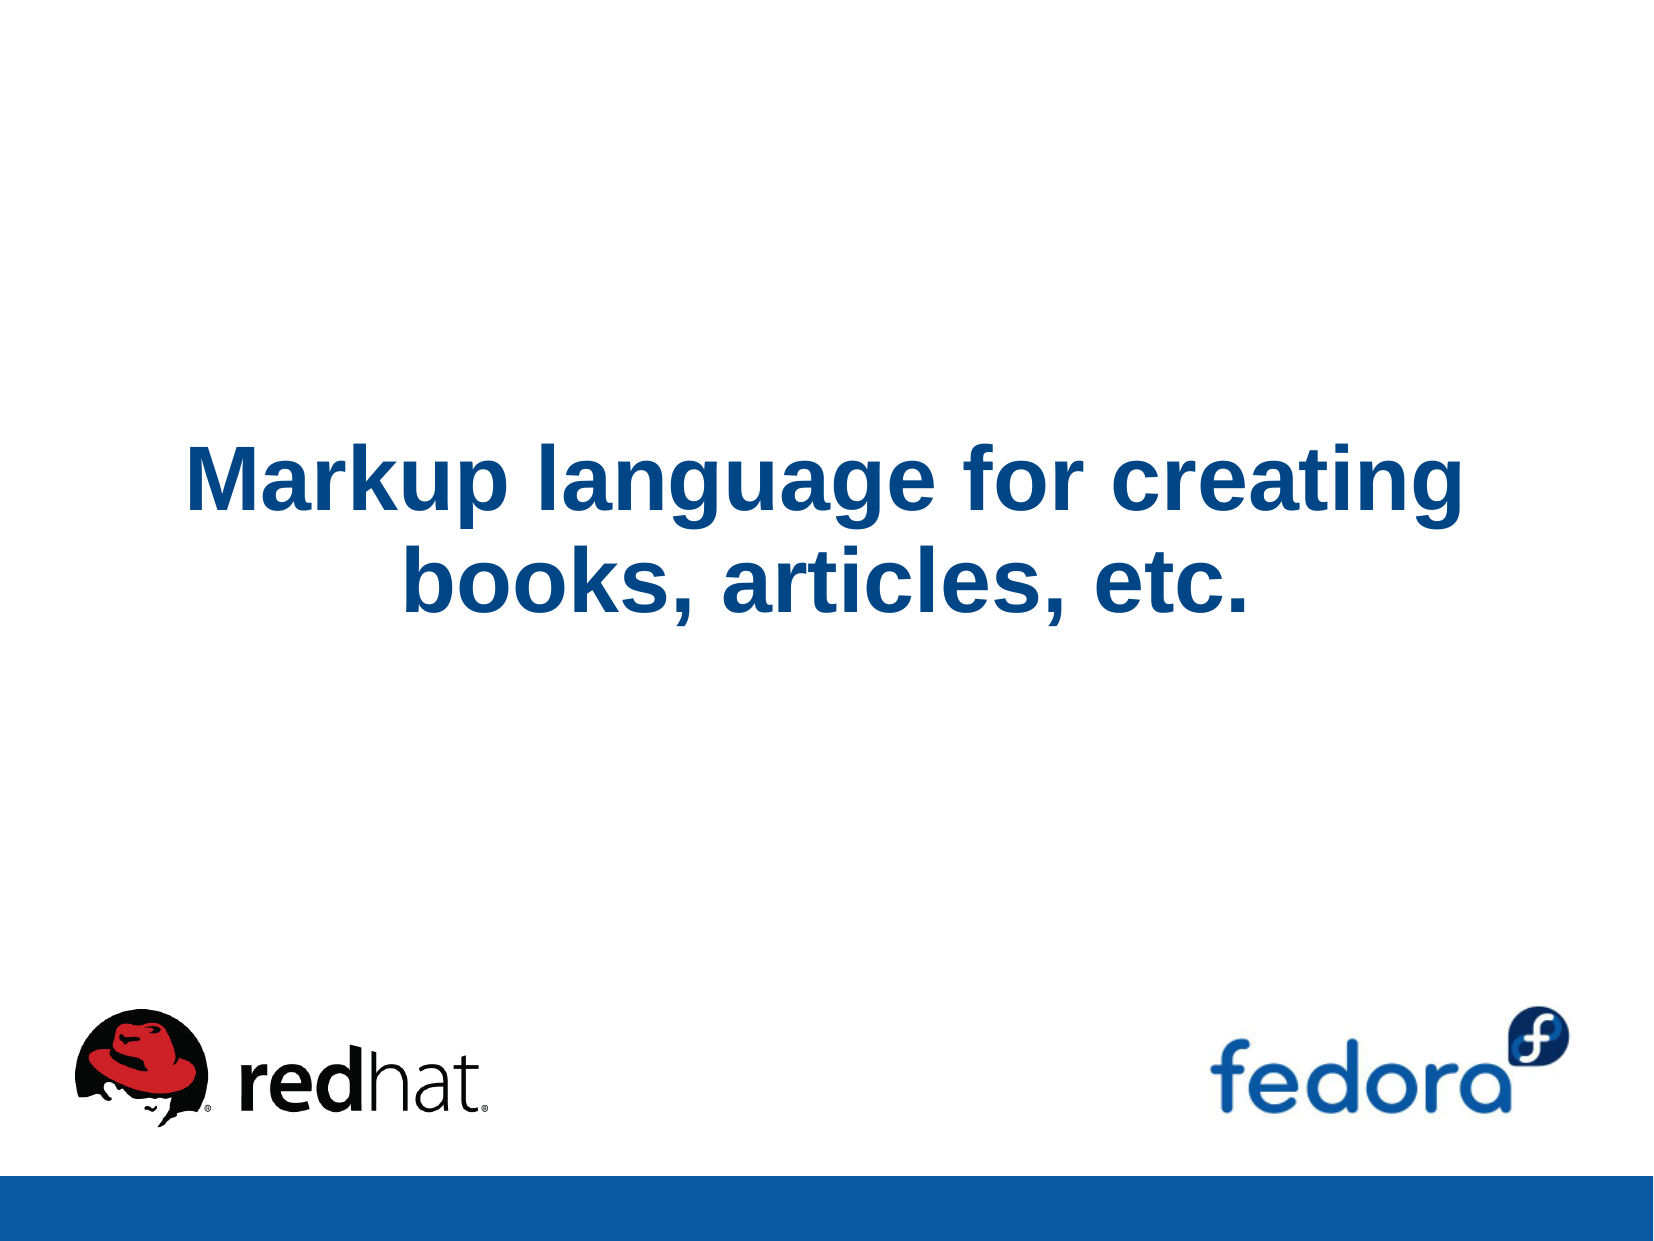

# Markup language for creating books, articles, etc.